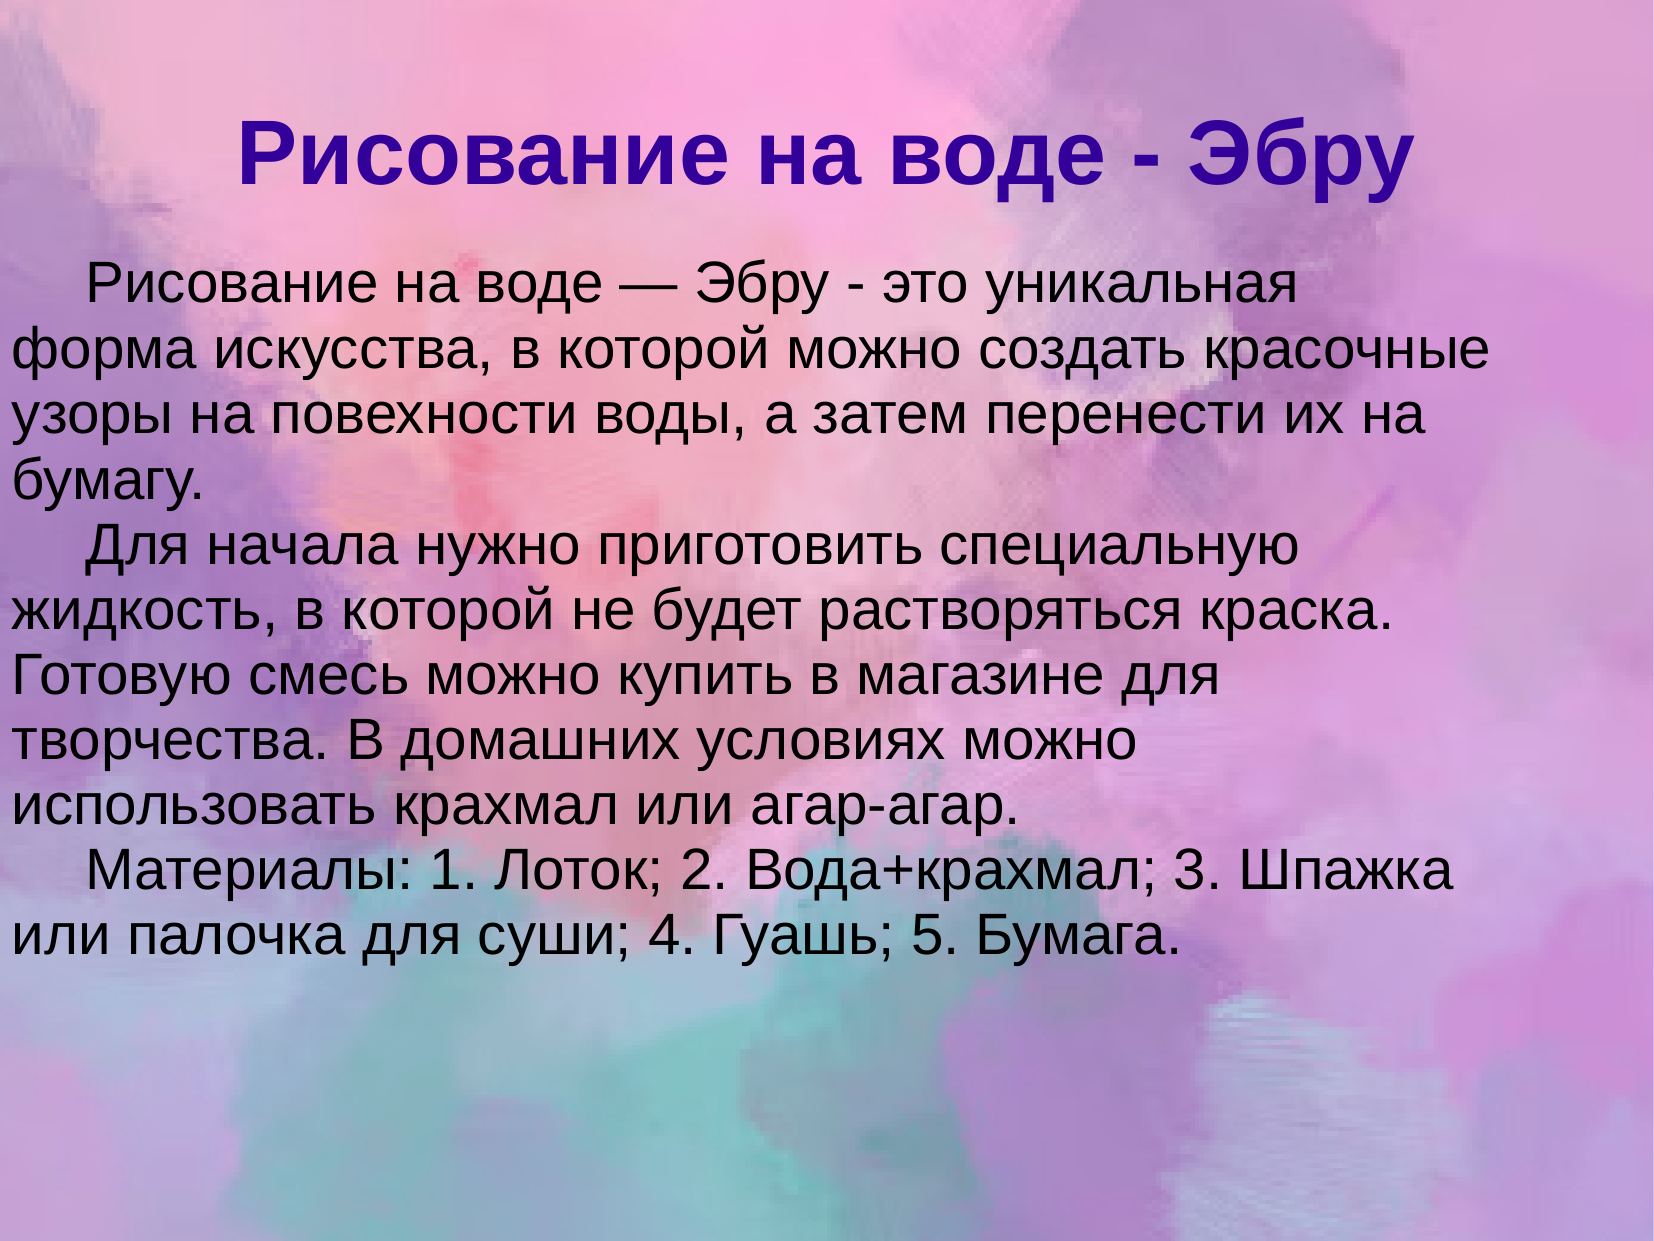

# Рисование на воде - Эбру
	Рисование на воде — Эбру - это уникальная форма искусства, в которой можно создать красочные узоры на повехности воды, а затем перенести их на бумагу.
	Для начала нужно приготовить специальную жидкость, в которой не будет растворяться краска. Готовую смесь можно купить в магазине для творчества. В домашних условиях можно использовать крахмал или агар-агар.
	Материалы: 1. Лоток; 2. Вода+крахмал; 3. Шпажка или палочка для суши; 4. Гуашь; 5. Бумага.